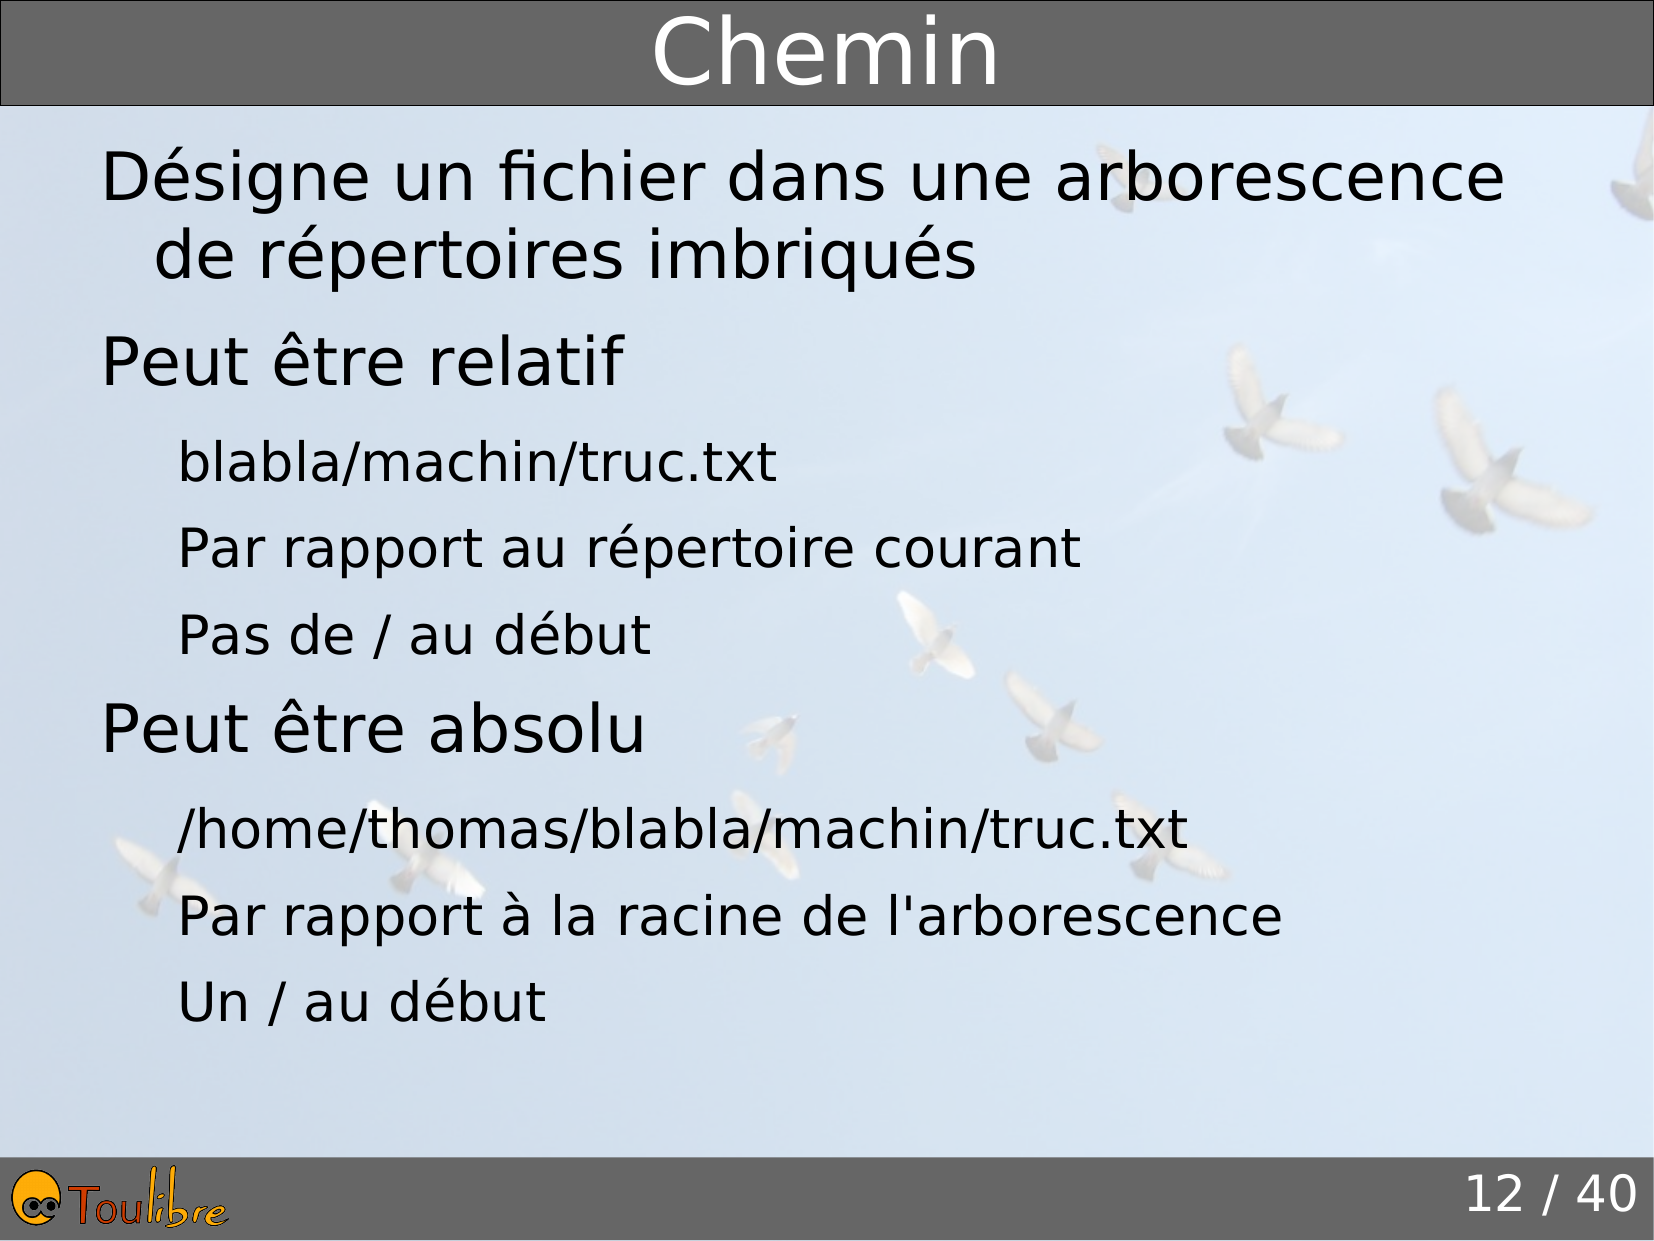

# Chemin
Désigne un fichier dans une arborescence de répertoires imbriqués
Peut être relatif
blabla/machin/truc.txt
Par rapport au répertoire courant
Pas de / au début
Peut être absolu
/home/thomas/blabla/machin/truc.txt
Par rapport à la racine de l'arborescence
Un / au début